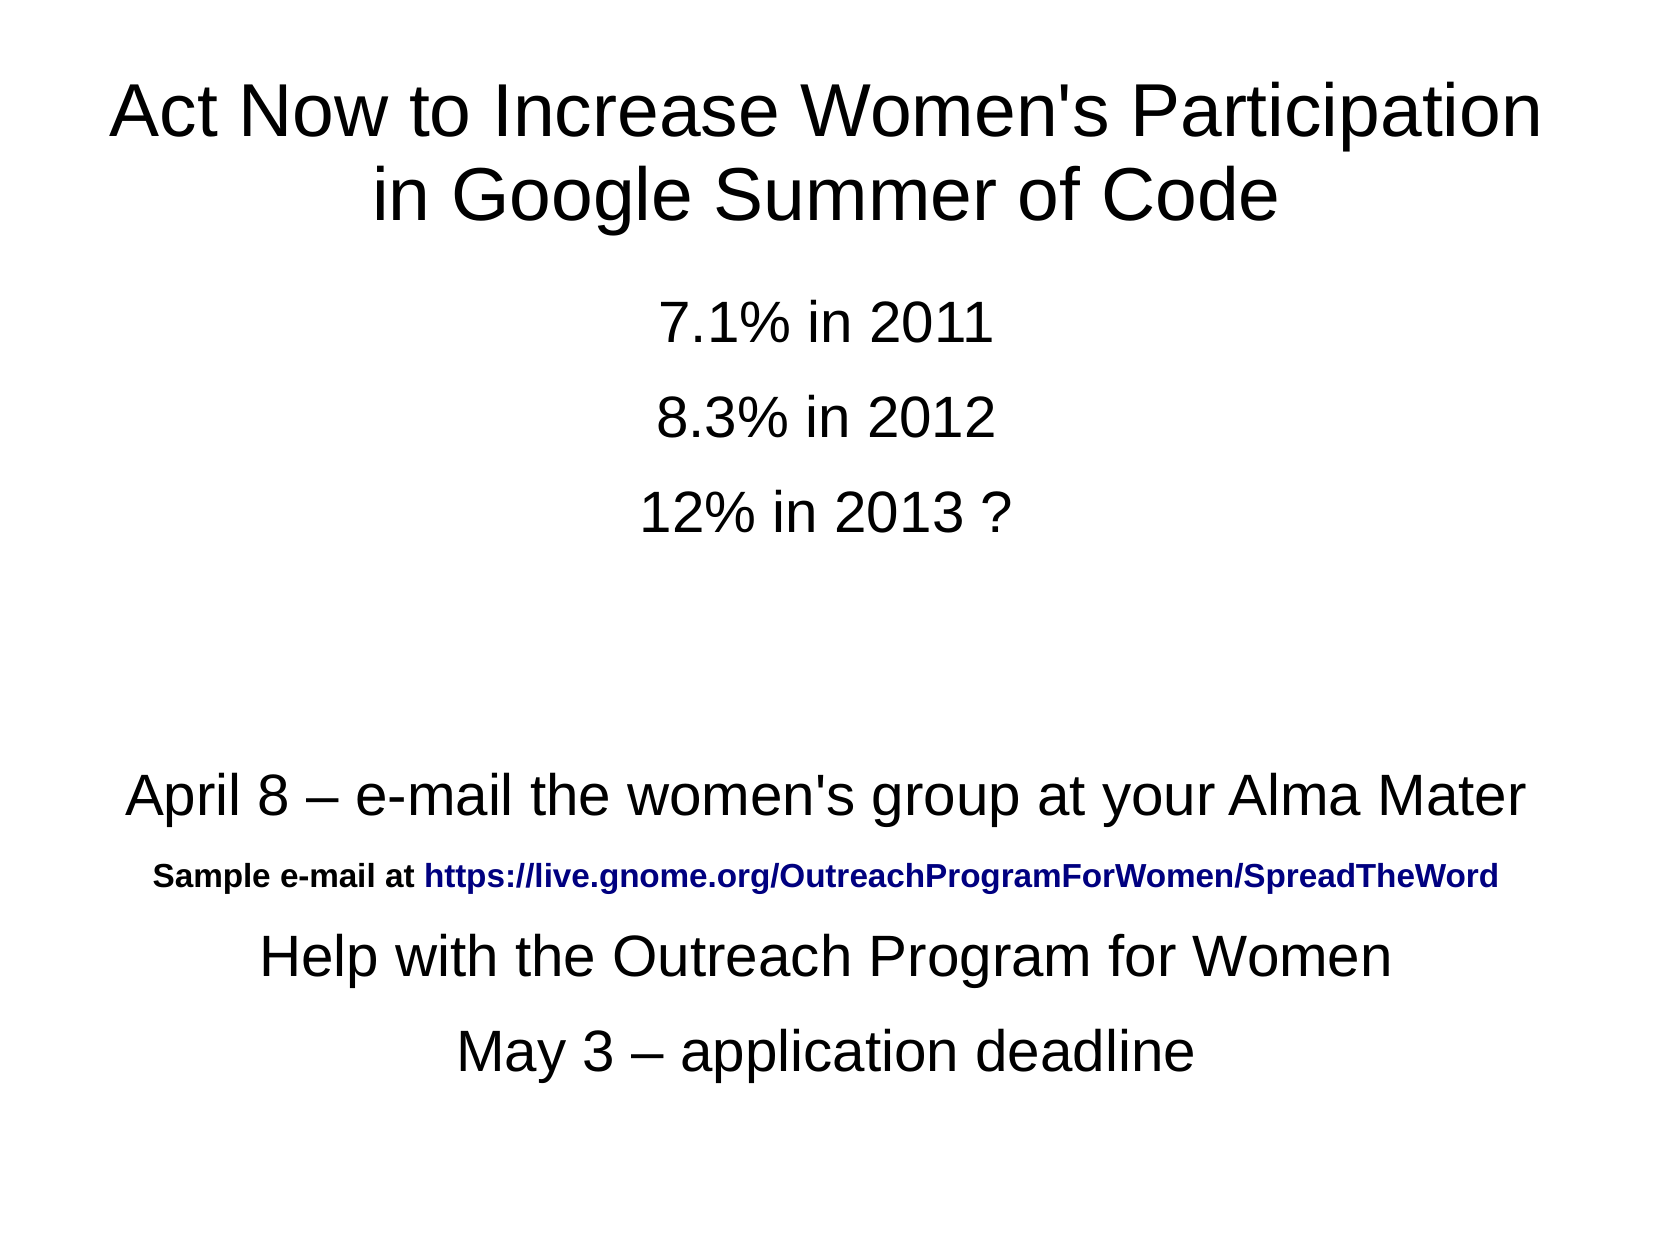

# Act Now to Increase Women's Participation in Google Summer of Code
7.1% in 2011
8.3% in 2012
12% in 2013 ?
April 8 – e-mail the women's group at your Alma Mater
Sample e-mail at https://live.gnome.org/OutreachProgramForWomen/SpreadTheWord
Help with the Outreach Program for Women
May 3 – application deadline